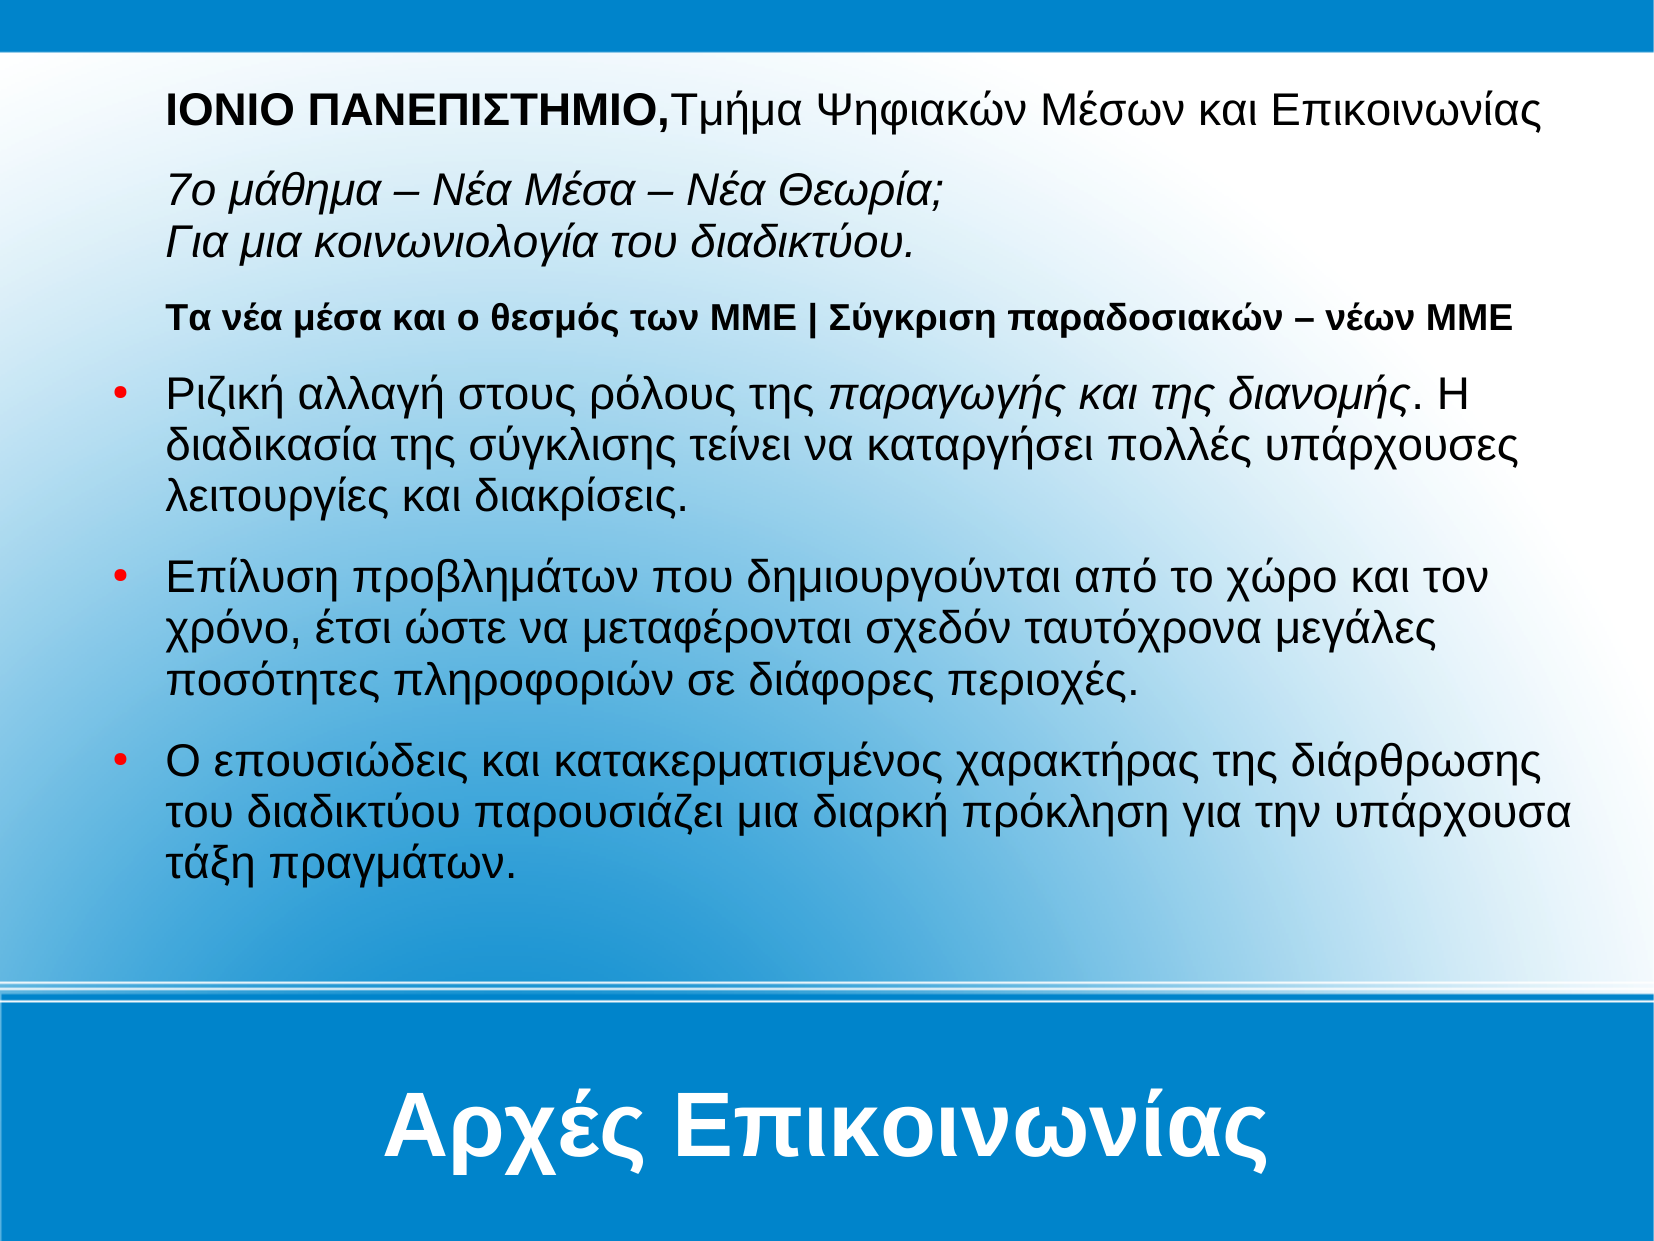

ΙΟΝΙΟ ΠΑΝΕΠΙΣΤΗΜΙΟ,Τμήμα Ψηφιακών Μέσων και Επικοινωνίας
7ο μάθημα – Νέα Μέσα – Νέα Θεωρία;
Για μια κοινωνιολογία του διαδικτύου.
Τα νέα μέσα και ο θεσμός των ΜΜΕ | Σύγκριση παραδοσιακών – νέων ΜΜΕ
Ριζική αλλαγή στους ρόλους της παραγωγής και της διανομής. Η διαδικασία της σύγκλισης τείνει να καταργήσει πολλές υπάρχουσες λειτουργίες και διακρίσεις.
Επίλυση προβλημάτων που δημιουργούνται από το χώρο και τον χρόνο, έτσι ώστε να μεταφέρονται σχεδόν ταυτόχρονα μεγάλες ποσότητες πληροφοριών σε διάφορες περιοχές.
Ο επουσιώδεις και κατακερματισμένος χαρακτήρας της διάρθρωσης του διαδικτύου παρουσιάζει μια διαρκή πρόκληση για την υπάρχουσα τάξη πραγμάτων.
# Αρχές Επικοινωνίας